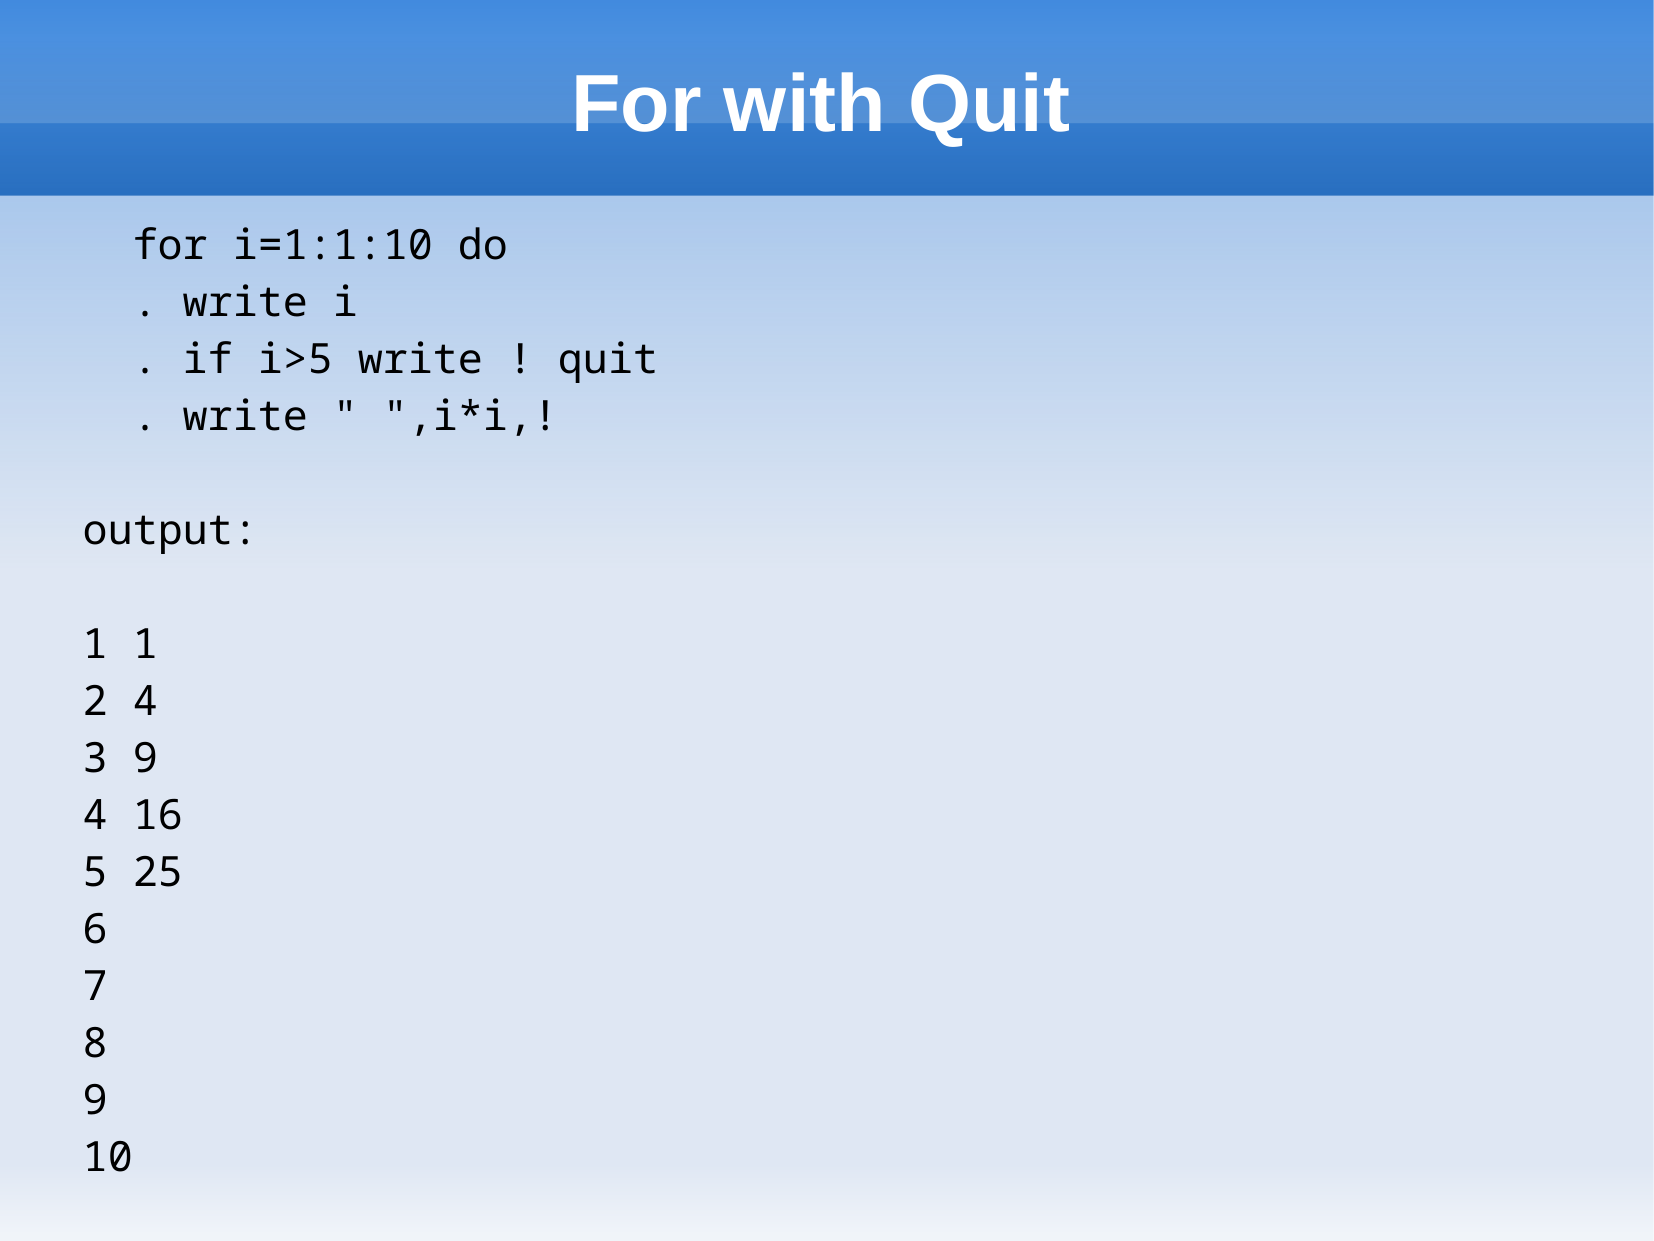

# For with Quit
 for i=1:1:10 do
 . write i
 . if i>5 write ! quit
 . write " ",i*i,!
output:
1 1
2 4
3 9
4 16
5 25
6
7
8
9
10